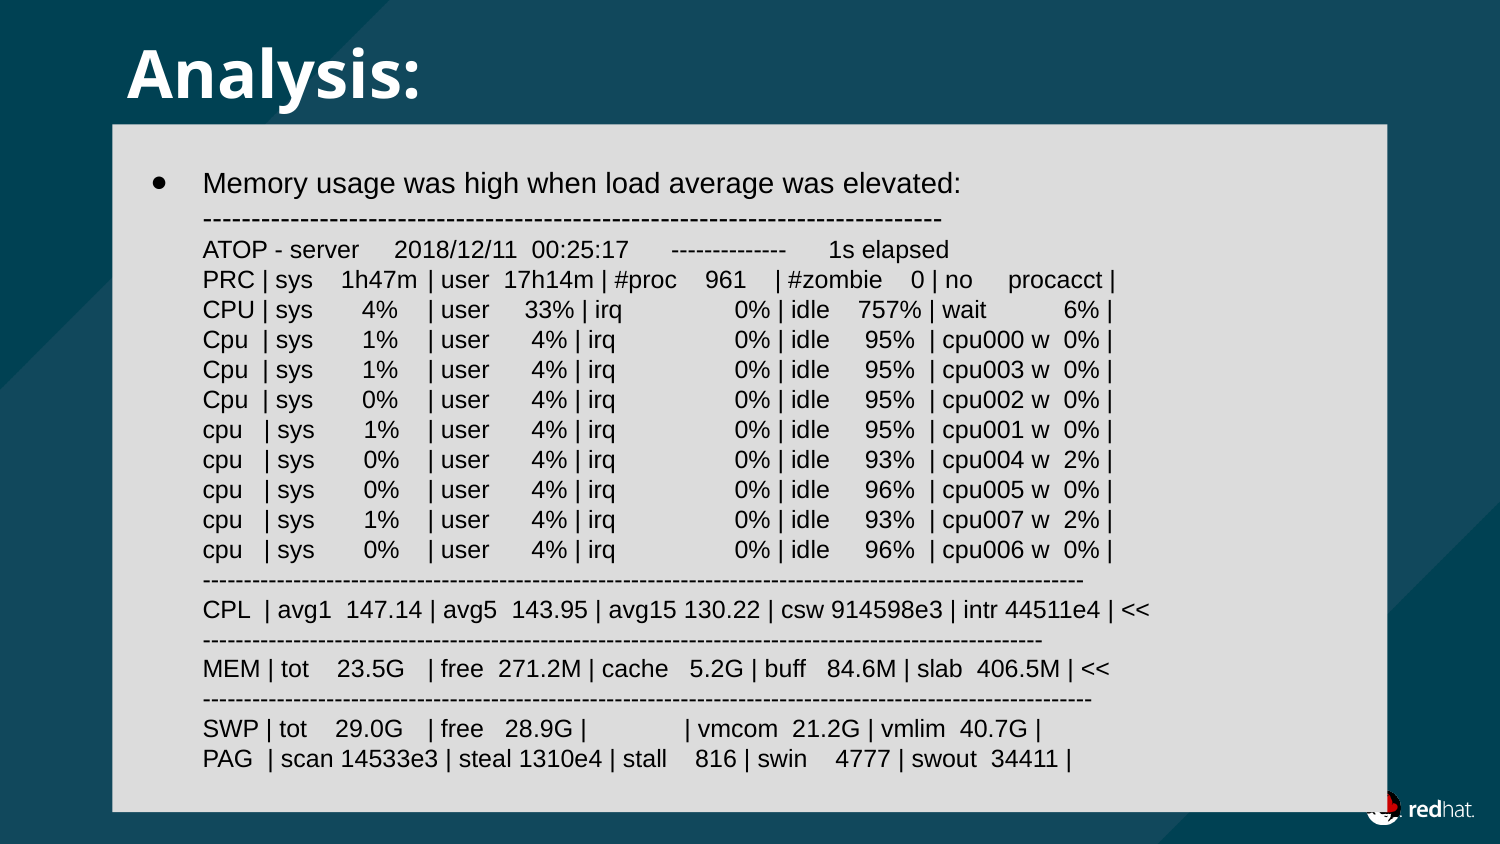

# Analysis:
Memory usage was high when load average was elevated:
	----------------------------------------------------------------------------
ATOP - server 2018/12/11 00:25:17 -------------- 1s elapsed
PRC | sys 1h47m 	| user 17h14m | #proc 961 | #zombie 0 | no procacct |
CPU | sys 4%	| user 33% | irq 	 0% | idle 757% | wait 6% |
Cpu | sys 1% 	| user 4% | irq 	 0% | idle 95% | cpu000 w 0% |
Cpu | sys 1% 	| user 4% | irq 	 0% | idle 95% | cpu003 w 0% |
Cpu | sys 0% 	| user 4% | irq 	 0% | idle 95% | cpu002 w 0% |
cpu | sys 1% 	| user 4% | irq 	 0% | idle 95% | cpu001 w 0% |
cpu | sys 0% 	| user 4% | irq 	 0% | idle 93% | cpu004 w 2% |
cpu | sys 0% 	| user 4% | irq 	 0% | idle 96% | cpu005 w 0% |
cpu | sys 1% 	| user 4% | irq 	 0% | idle 93% | cpu007 w 2% |
cpu | sys 0%	| user 4% | irq 	 0% | idle 96% | cpu006 w 0% |
-----------------------------------------------------------------------------------------------------------
CPL | avg1 147.14 | avg5 143.95 | avg15 130.22 | csw 914598e3 | intr 44511e4 | <<
------------------------------------------------------------------------------------------------------
MEM | tot 23.5G 	| free 271.2M | cache 5.2G | buff 84.6M | slab 406.5M | <<
------------------------------------------------------------------------------------------------------------
SWP | tot 29.0G 	| free 28.9G | | vmcom 21.2G | vmlim 40.7G |
PAG | scan 14533e3 | steal 1310e4 | stall 816 | swin 4777 | swout 34411 |